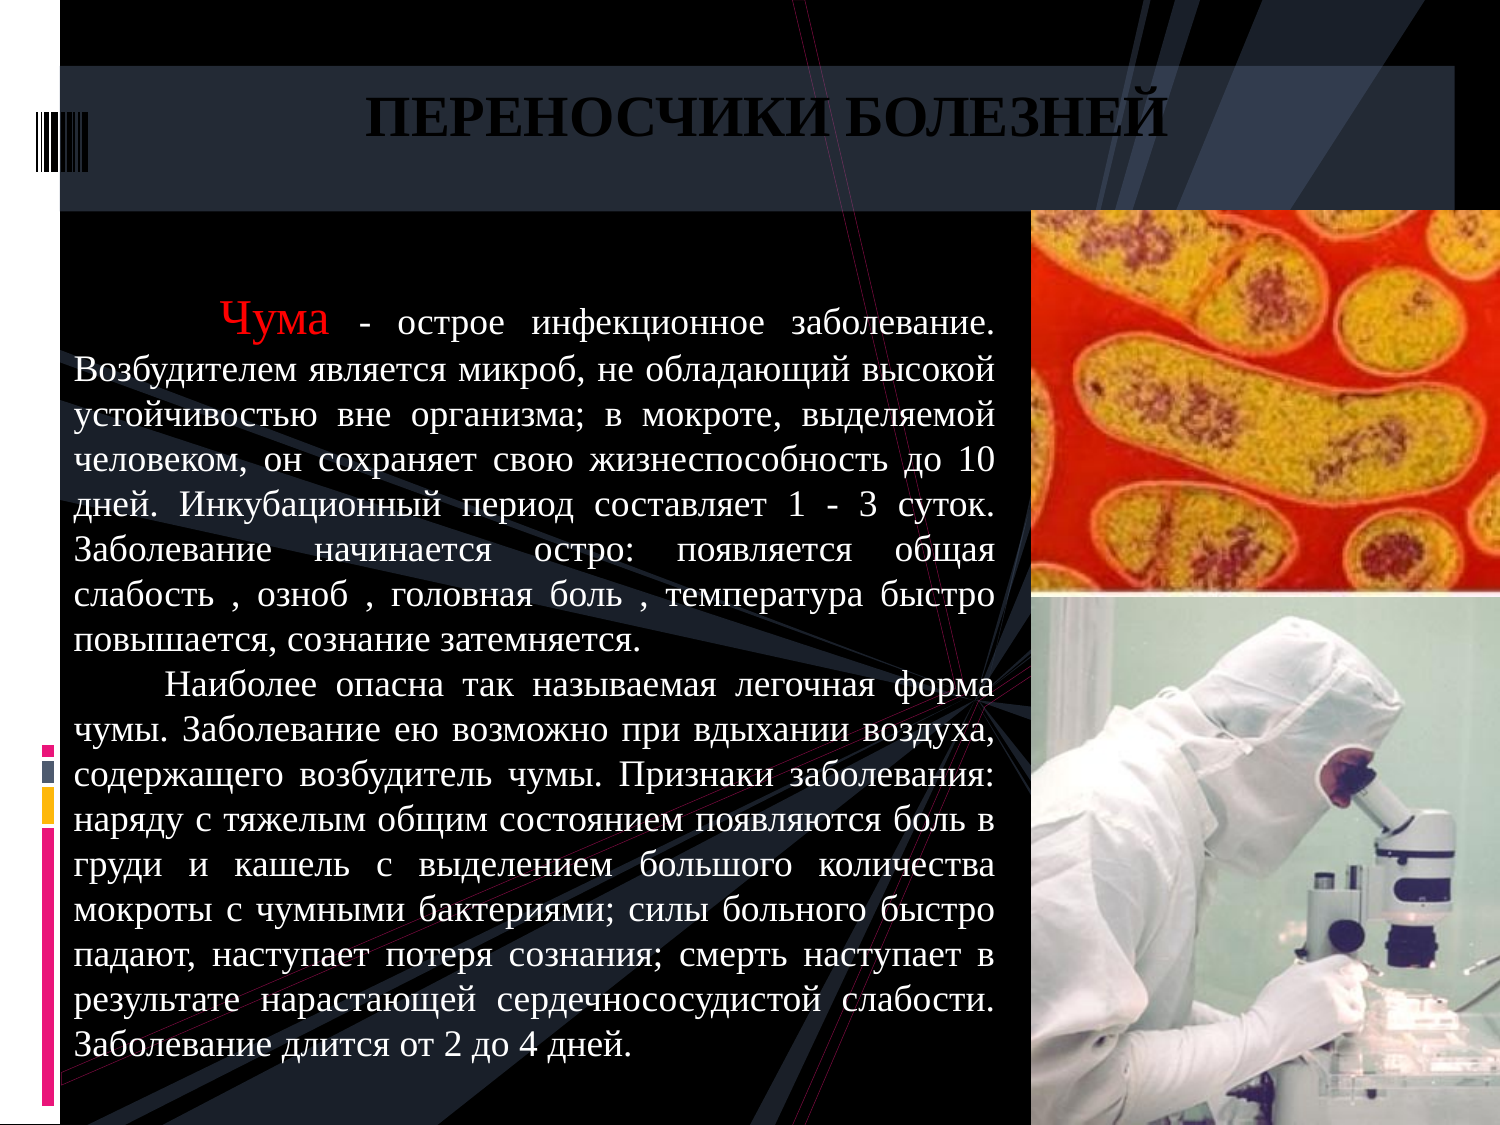

переносчики болезней
 Чума - острое инфекционное заболевание. Возбудителем является микроб, не обладающий высокой устойчивостью вне организма; в мокроте, выделяемой человеком, он сохраняет свою жизнеспособность до 10 дней. Инкубационный период составляет 1 - 3 суток. Заболевание начинается остро: появляется общая слабость , озноб , головная боль , температура быстро повышается, сознание затемняется.
 Наиболее опасна так называемая легочная форма чумы. Заболевание ею возможно при вдыхании воздуха, содержащего возбудитель чумы. Признаки заболевания: наряду с тяжелым общим состоянием появляются боль в груди и кашель с выделением большого количества мокроты с чумными бактериями; силы больного быстро падают, наступает потеря сознания; смерть наступает в результате нарастающей сердечнососудистой слабости. Заболевание длится от 2 до 4 дней.